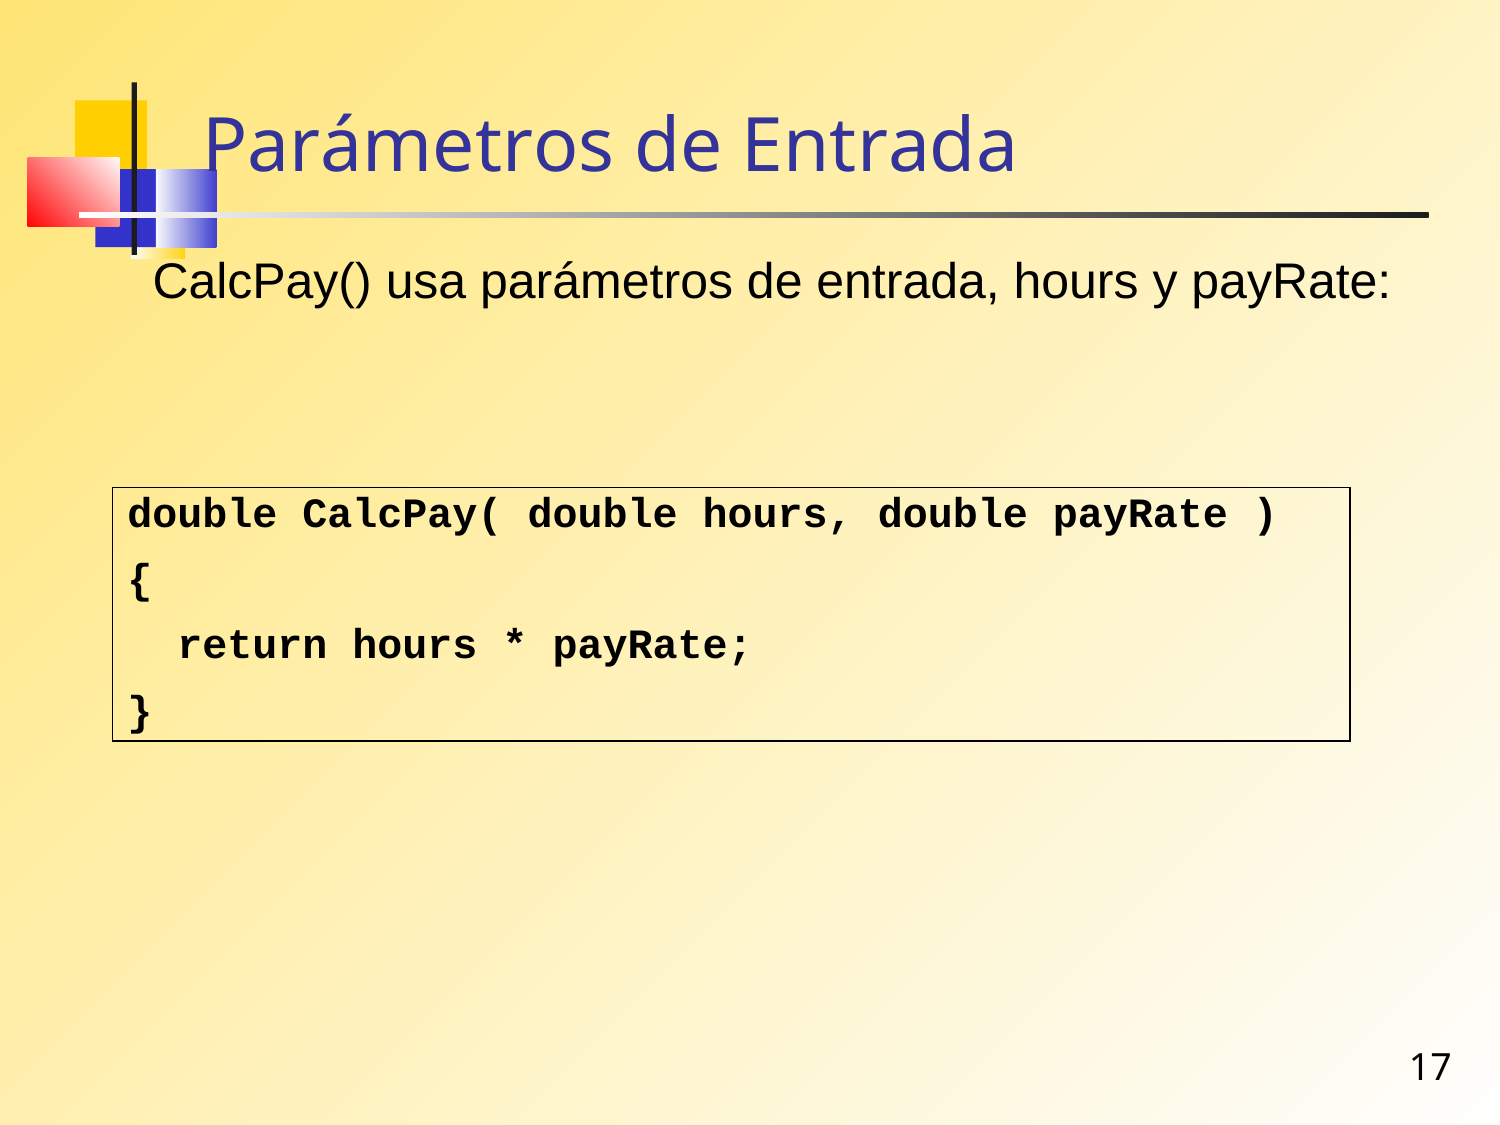

# Parámetros de Entrada
CalcPay() usa parámetros de entrada, hours y payRate:
double CalcPay( double hours, double payRate )‏
{
 return hours * payRate;
}
17